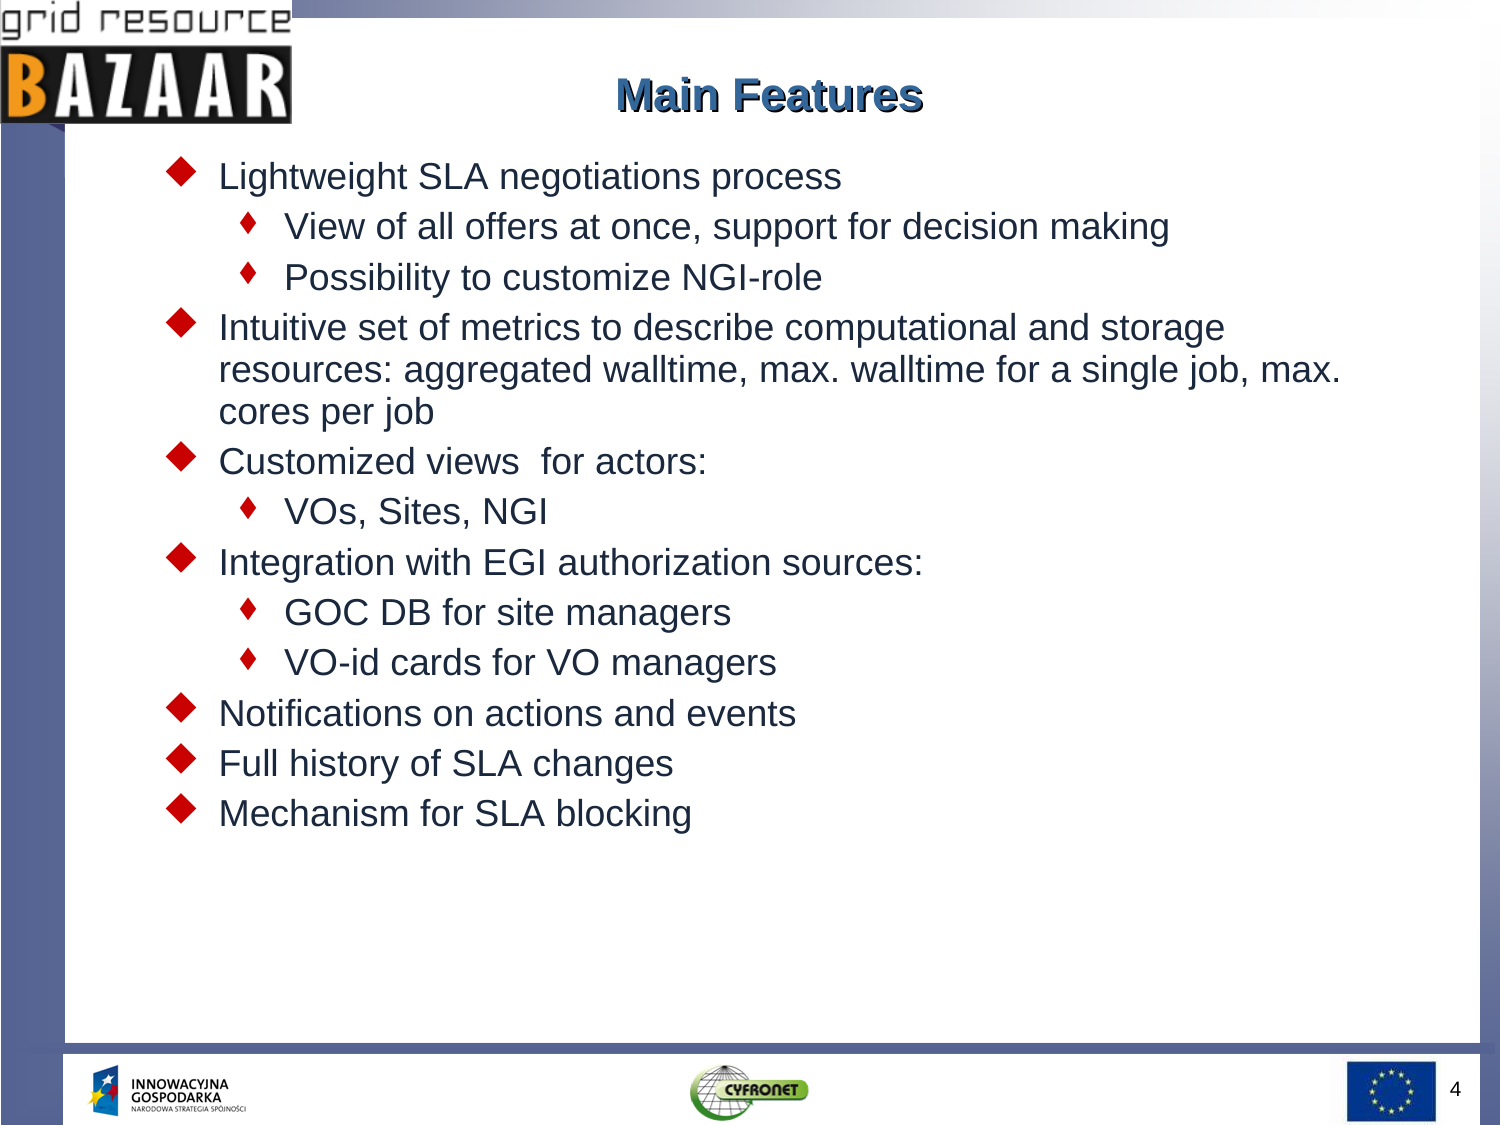

# Main Features
Lightweight SLA negotiations process
View of all offers at once, support for decision making
Possibility to customize NGI-role
Intuitive set of metrics to describe computational and storage resources: aggregated walltime, max. walltime for a single job, max. cores per job
Customized views for actors:
VOs, Sites, NGI
Integration with EGI authorization sources:
GOC DB for site managers
VO-id cards for VO managers
Notifications on actions and events
Full history of SLA changes
Mechanism for SLA blocking
4